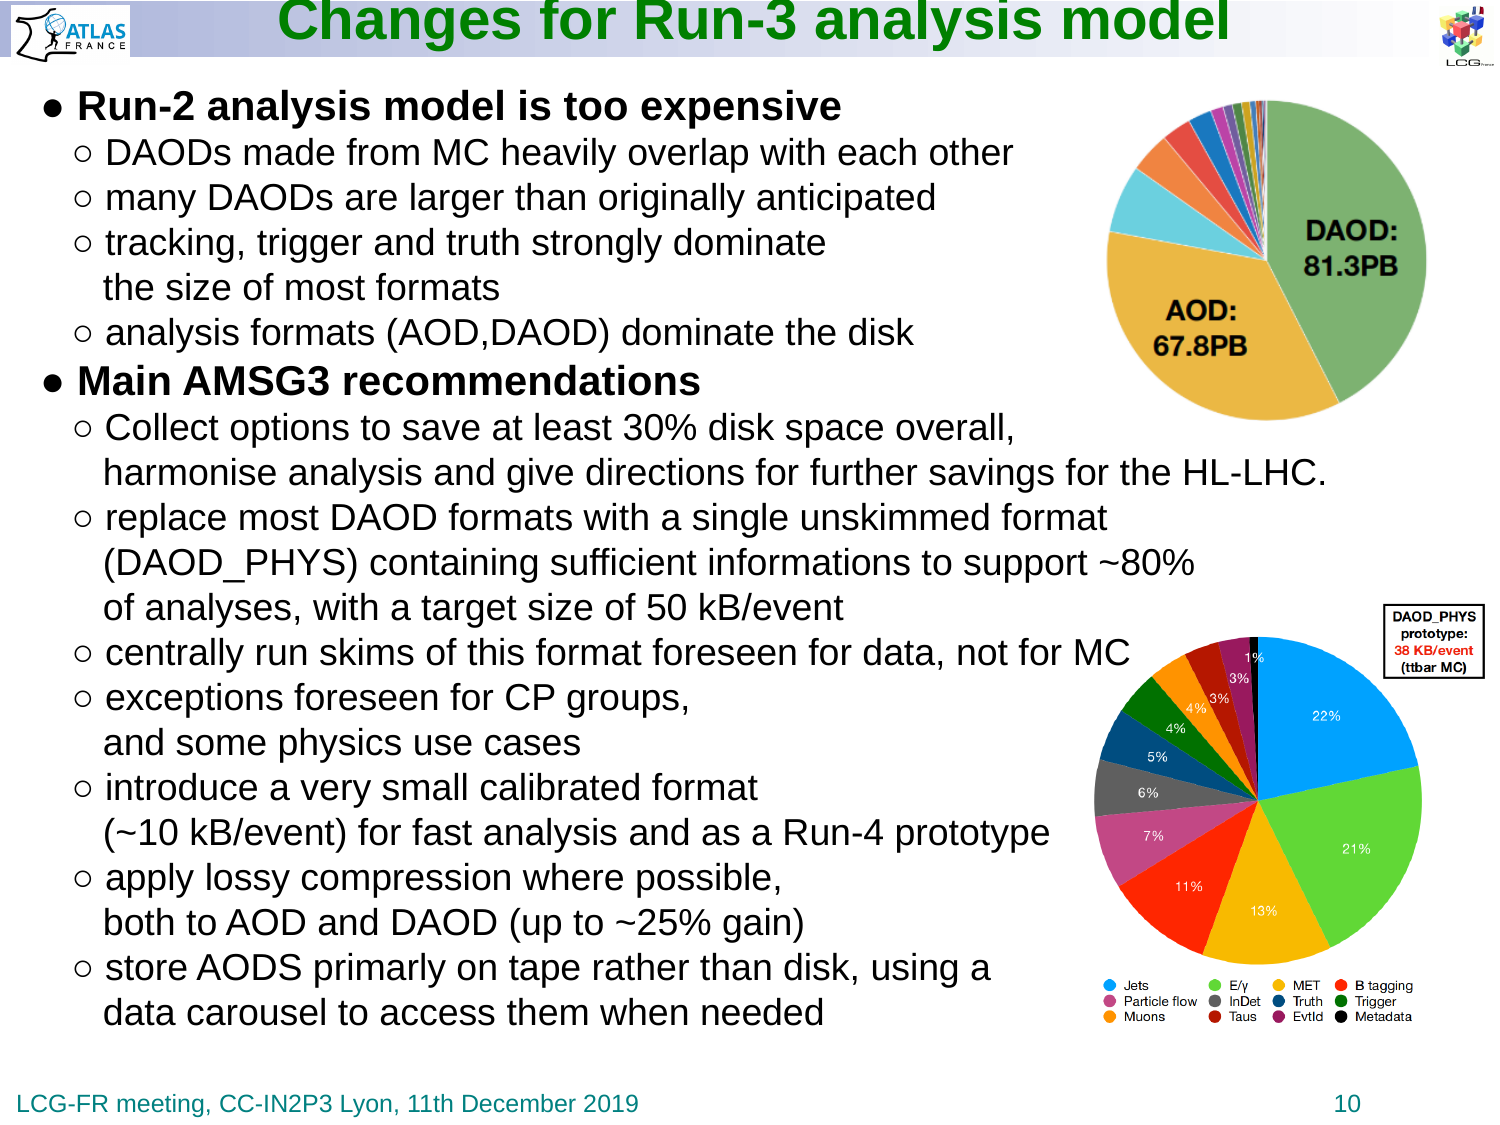

Changes for Run-3 analysis model
● Run-2 analysis model is too expensive
 ○ DAODs made from MC heavily overlap with each other
 ○ many DAODs are larger than originally anticipated
 ○ tracking, trigger and truth strongly dominate
 the size of most formats
 ○ analysis formats (AOD,DAOD) dominate the disk
● Main AMSG3 recommendations
 ○ Collect options to save at least 30% disk space overall,
 harmonise analysis and give directions for further savings for the HL-LHC.
 ○ replace most DAOD formats with a single unskimmed format
 (DAOD_PHYS) containing sufficient informations to support ~80%
 of analyses, with a target size of 50 kB/event
 ○ centrally run skims of this format foreseen for data, not for MC
 ○ exceptions foreseen for CP groups,
 and some physics use cases
 ○ introduce a very small calibrated format
 (~10 kB/event) for fast analysis and as a Run-4 prototype
 ○ apply lossy compression where possible,
 both to AOD and DAOD (up to ~25% gain)
 ○ store AODS primarly on tape rather than disk, using a
 data carousel to access them when needed